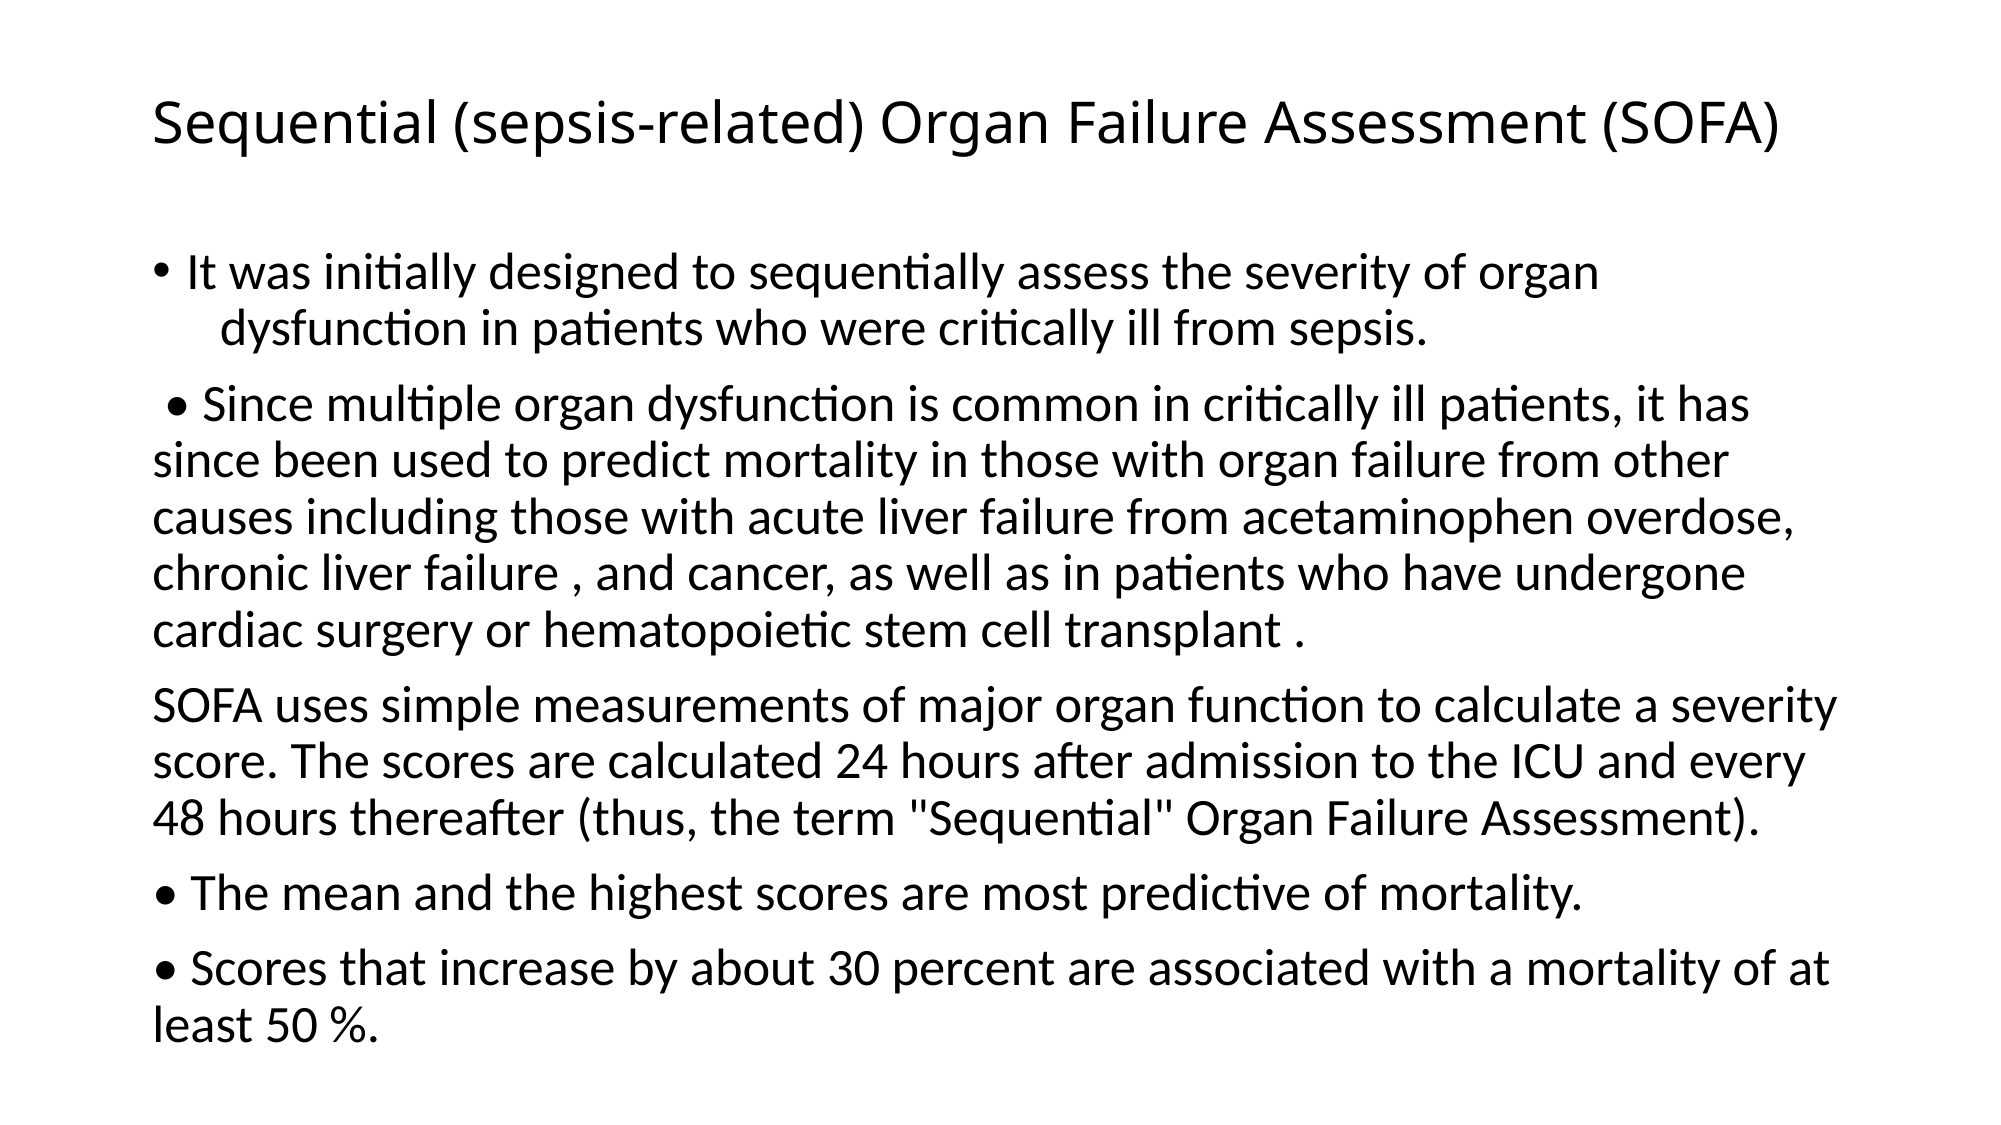

# Sequential (sepsis-related) Organ Failure Assessment (SOFA)
It was initially designed to sequentially assess the severity of organ dysfunction in patients who were critically ill from sepsis.
 • Since multiple organ dysfunction is common in critically ill patients, it has since been used to predict mortality in those with organ failure from other causes including those with acute liver failure from acetaminophen overdose, chronic liver failure , and cancer, as well as in patients who have undergone cardiac surgery or hematopoietic stem cell transplant .
SOFA uses simple measurements of major organ function to calculate a severity score. The scores are calculated 24 hours after admission to the ICU and every 48 hours thereafter (thus, the term "Sequential" Organ Failure Assessment).
• The mean and the highest scores are most predictive of mortality.
• Scores that increase by about 30 percent are associated with a mortality of at least 50 %.